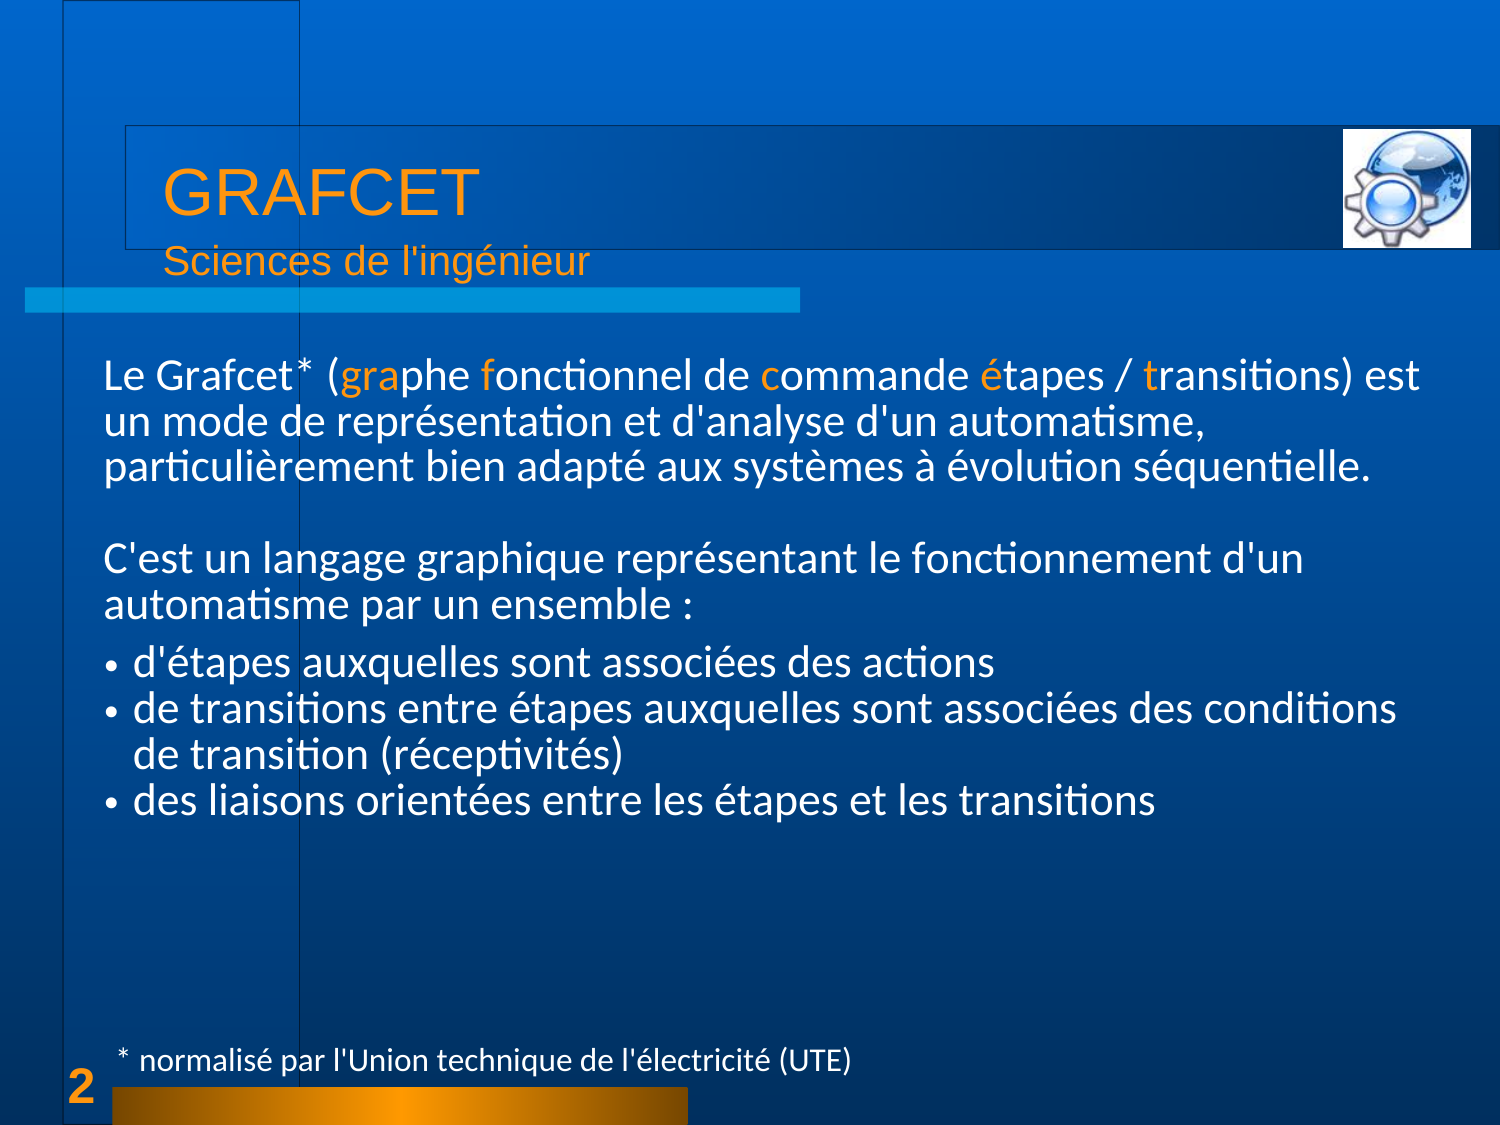

Le Grafcet* (graphe fonctionnel de commande étapes / transitions) est un mode de représentation et d'analyse d'un automatisme, particulièrement bien adapté aux systèmes à évolution séquentielle.
C'est un langage graphique représentant le fonctionnement d'un automatisme par un ensemble :
d'étapes auxquelles sont associées des actions
de transitions entre étapes auxquelles sont associées des conditions de transition (réceptivités)
des liaisons orientées entre les étapes et les transitions
* normalisé par l'Union technique de l'électricité (UTE)